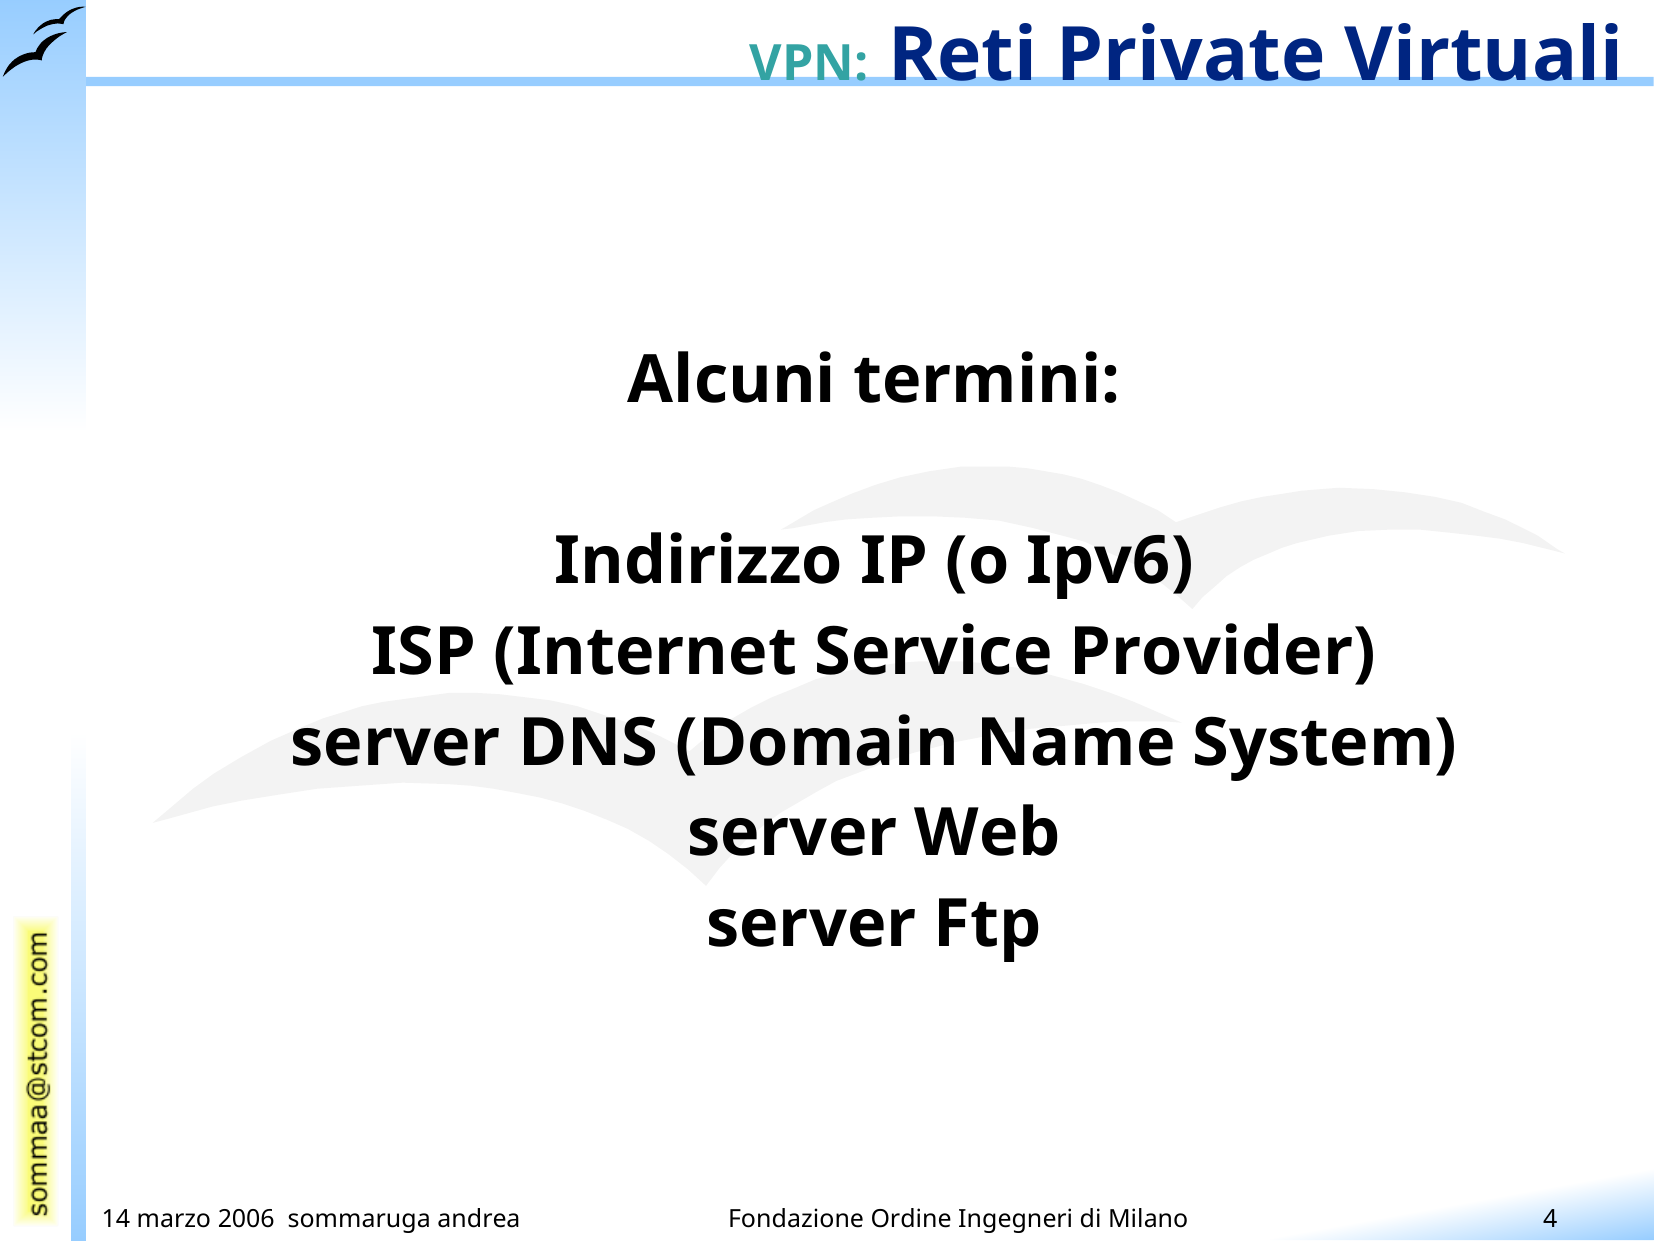

# VPN: Reti Private Virtuali
Alcuni termini:
Indirizzo IP (o Ipv6)
ISP (Internet Service Provider)
server DNS (Domain Name System)
server Web
server Ftp